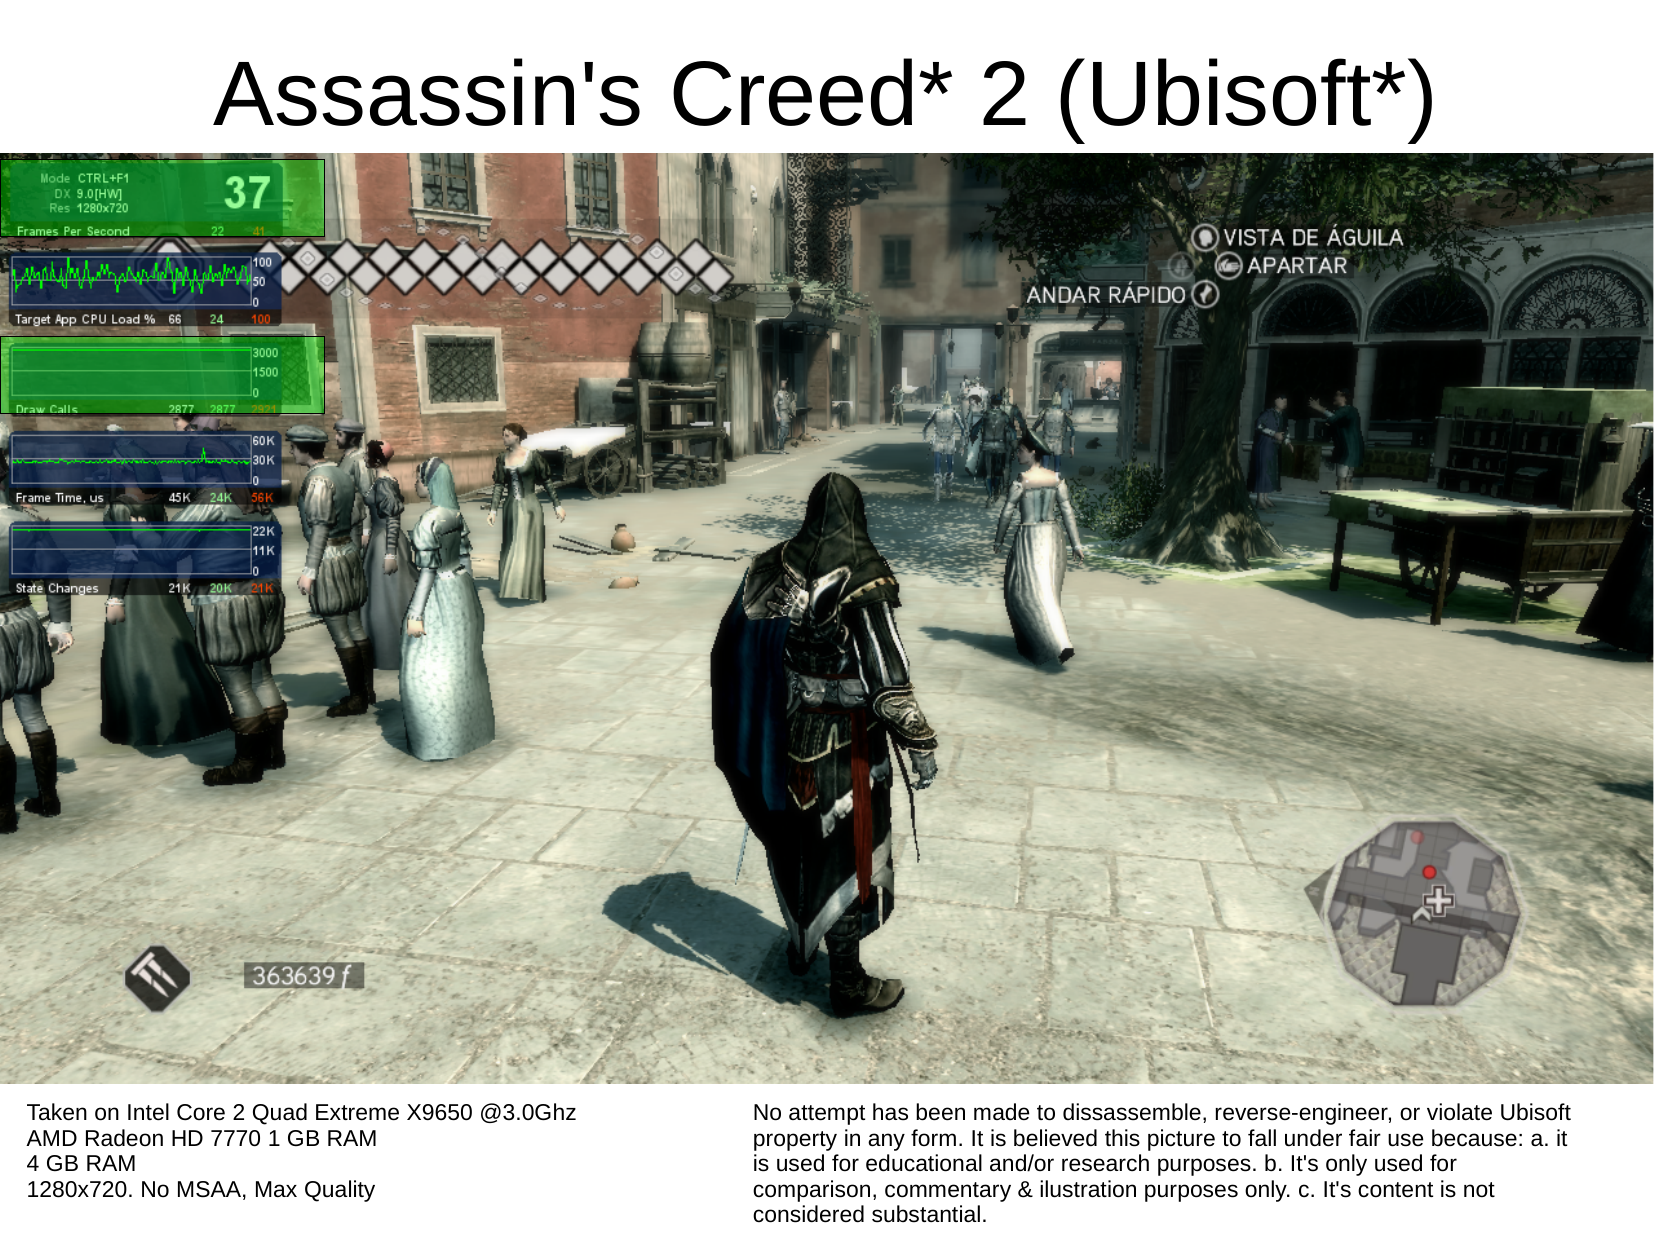

# Assassin's Creed* 2 (Ubisoft*)
No attempt has been made to dissassemble, reverse-engineer, or violate Ubisoft property in any form. It is believed this picture to fall under fair use because: a. it is used for educational and/or research purposes. b. It's only used for comparison, commentary & ilustration purposes only. c. It's content is not considered substantial.
Taken on Intel Core 2 Quad Extreme X9650 @3.0Ghz
AMD Radeon HD 7770 1 GB RAM
4 GB RAM
1280x720. No MSAA, Max Quality